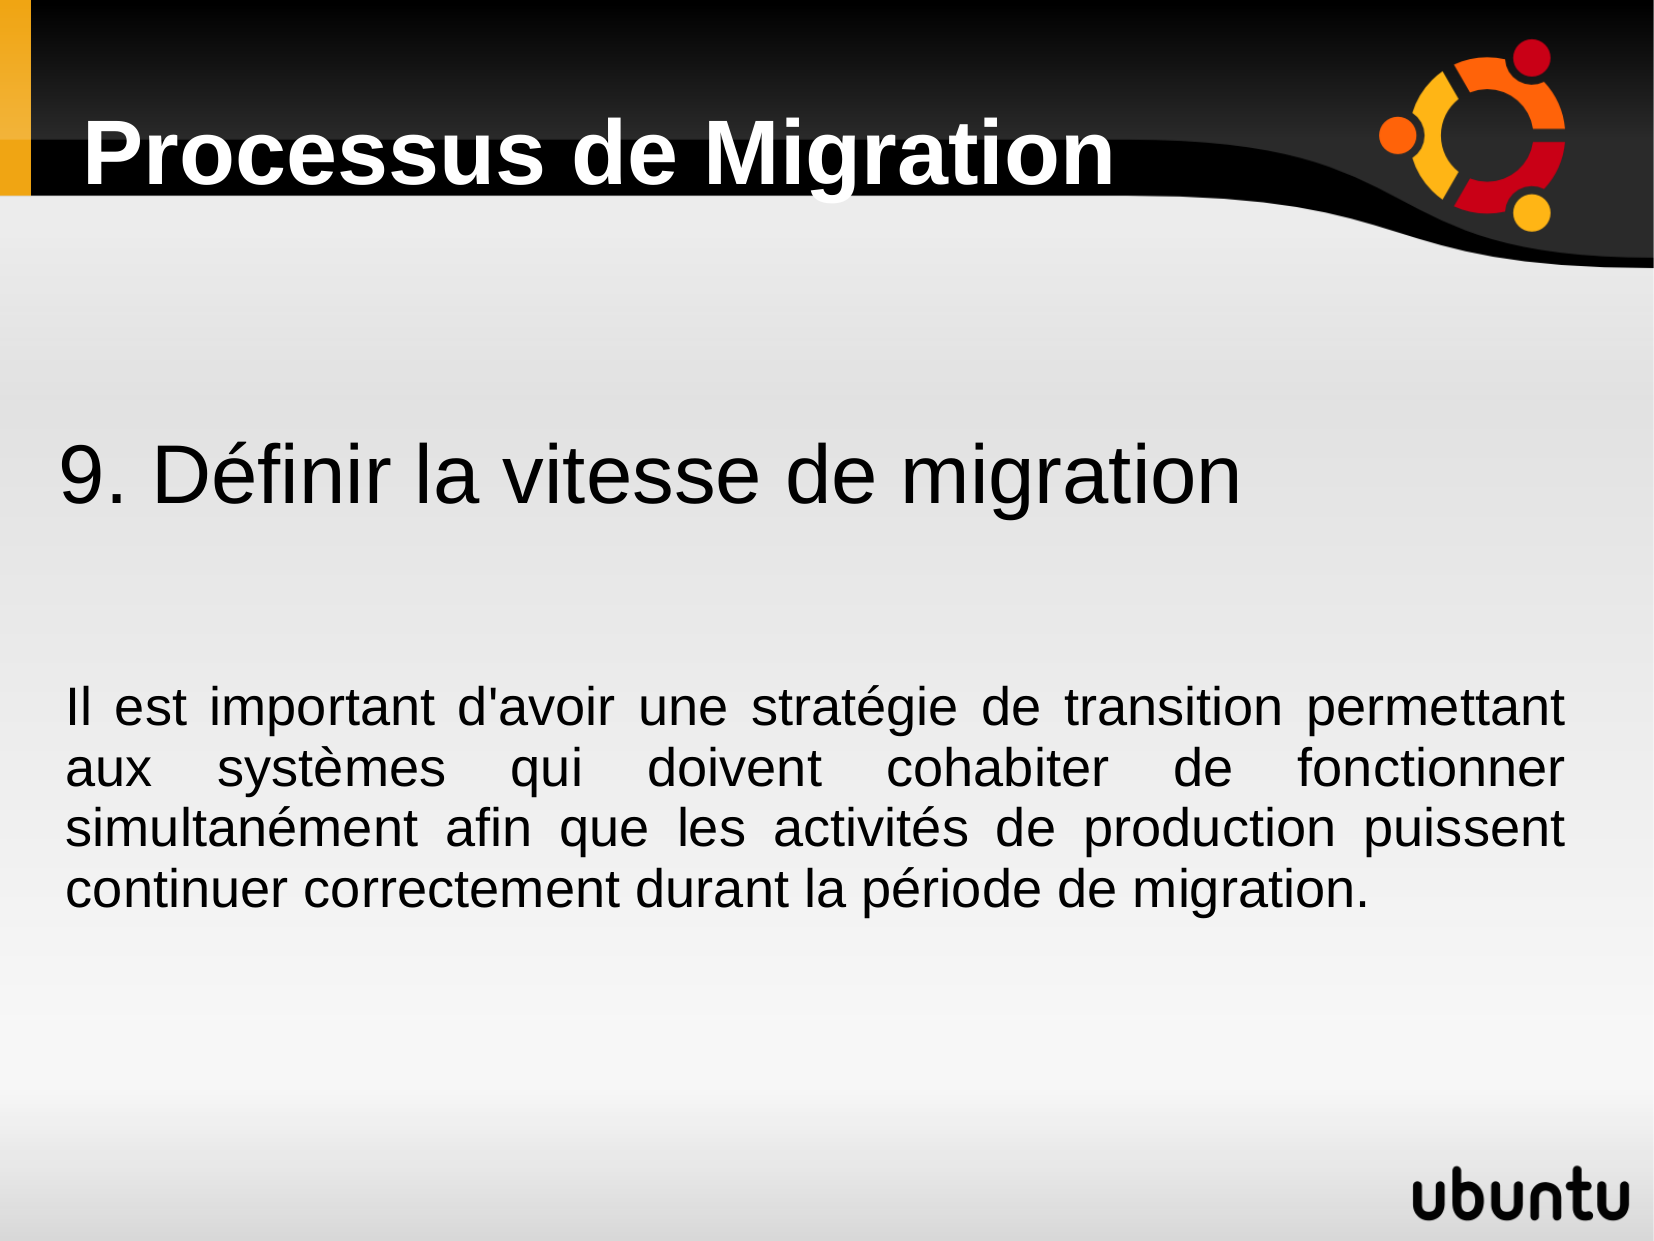

# Processus de Migration
9. Définir la vitesse de migration
Il est important d'avoir une stratégie de transition permettant aux systèmes qui doivent cohabiter de fonctionner simultanément afin que les activités de production puissent continuer correctement durant la période de migration.